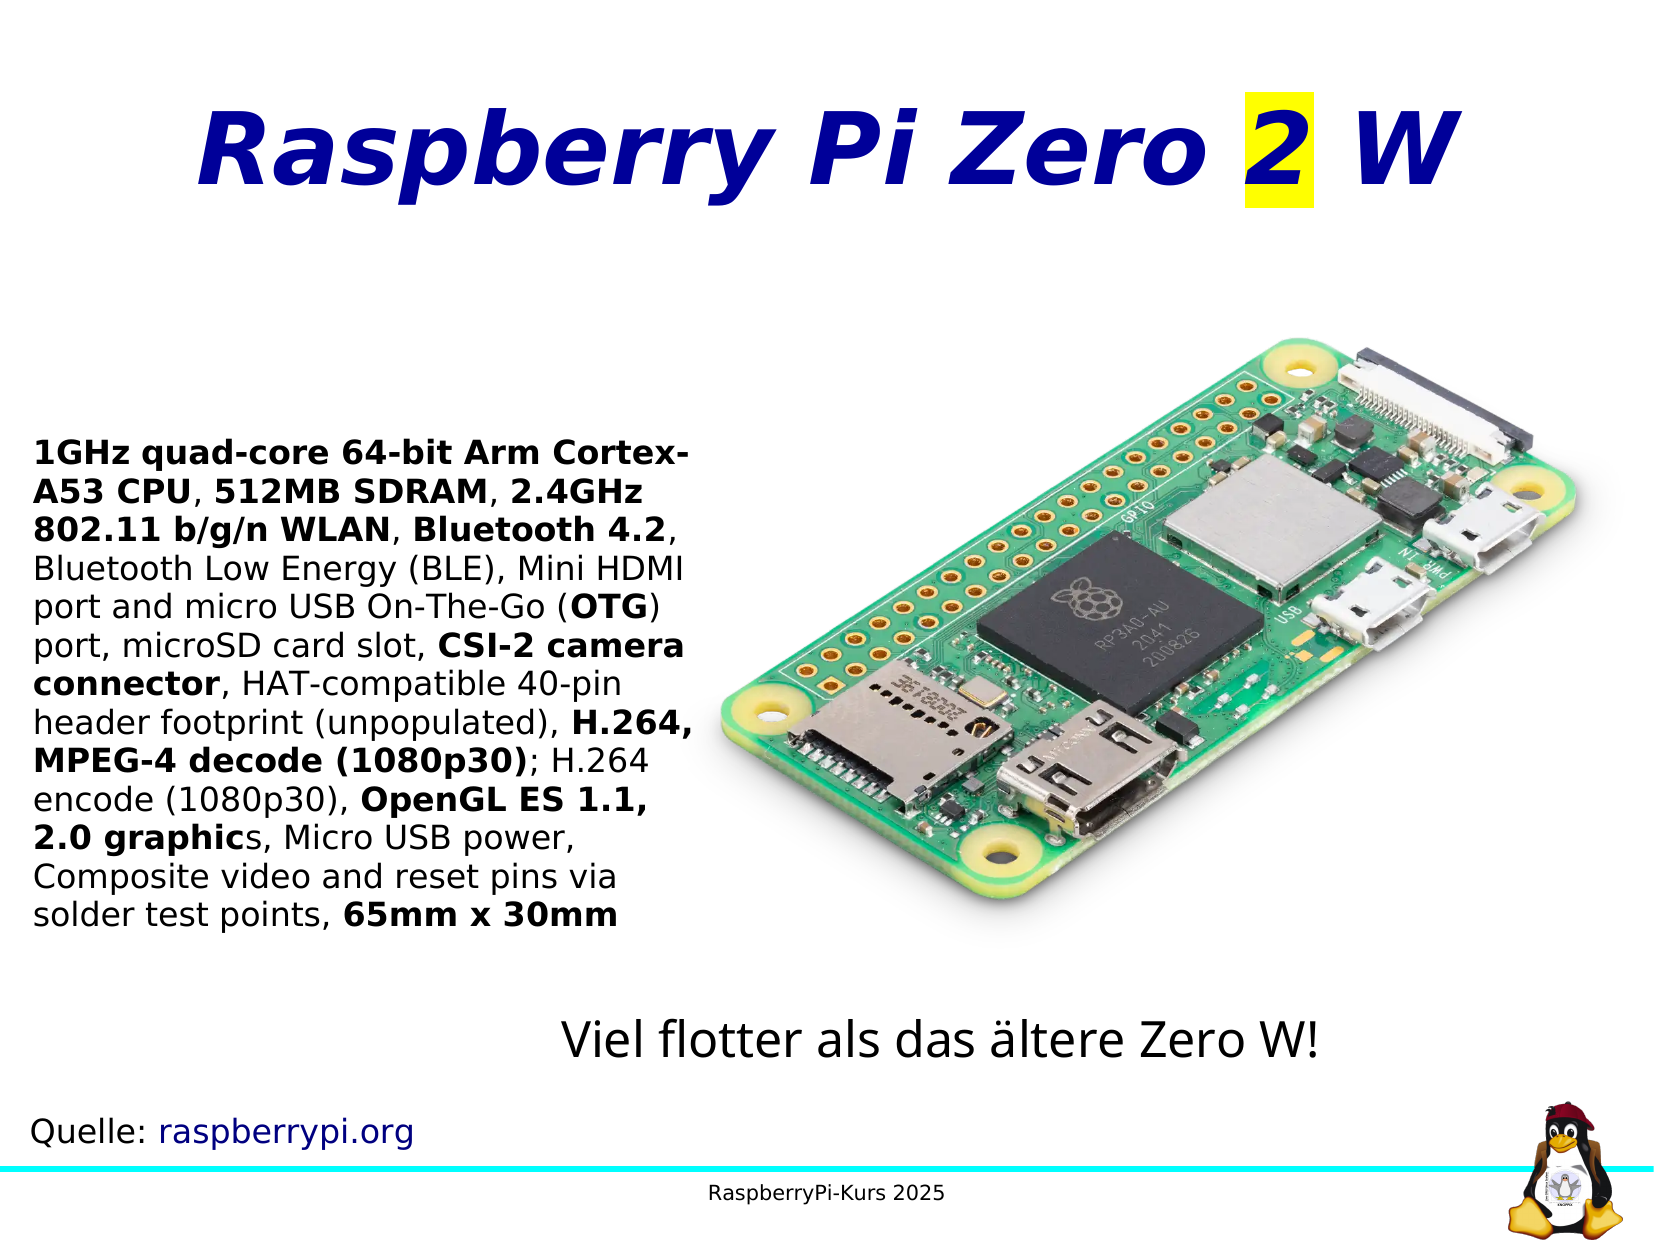

# Raspberry Pi Zero 2 W
1GHz quad-core 64-bit Arm Cortex-A53 CPU, 512MB SDRAM, 2.4GHz 802.11 b/g/n WLAN, Bluetooth 4.2, Bluetooth Low Energy (BLE), Mini HDMI port and micro USB On-The-Go (OTG) port, microSD card slot, CSI-2 camera connector, HAT-compatible 40-pin header footprint (unpopulated), H.264, MPEG-4 decode (1080p30); H.264 encode (1080p30), OpenGL ES 1.1, 2.0 graphics, Micro USB power, Composite video and reset pins via solder test points, 65mm x 30mm
Viel flotter als das ältere Zero W!
Quelle: raspberrypi.org